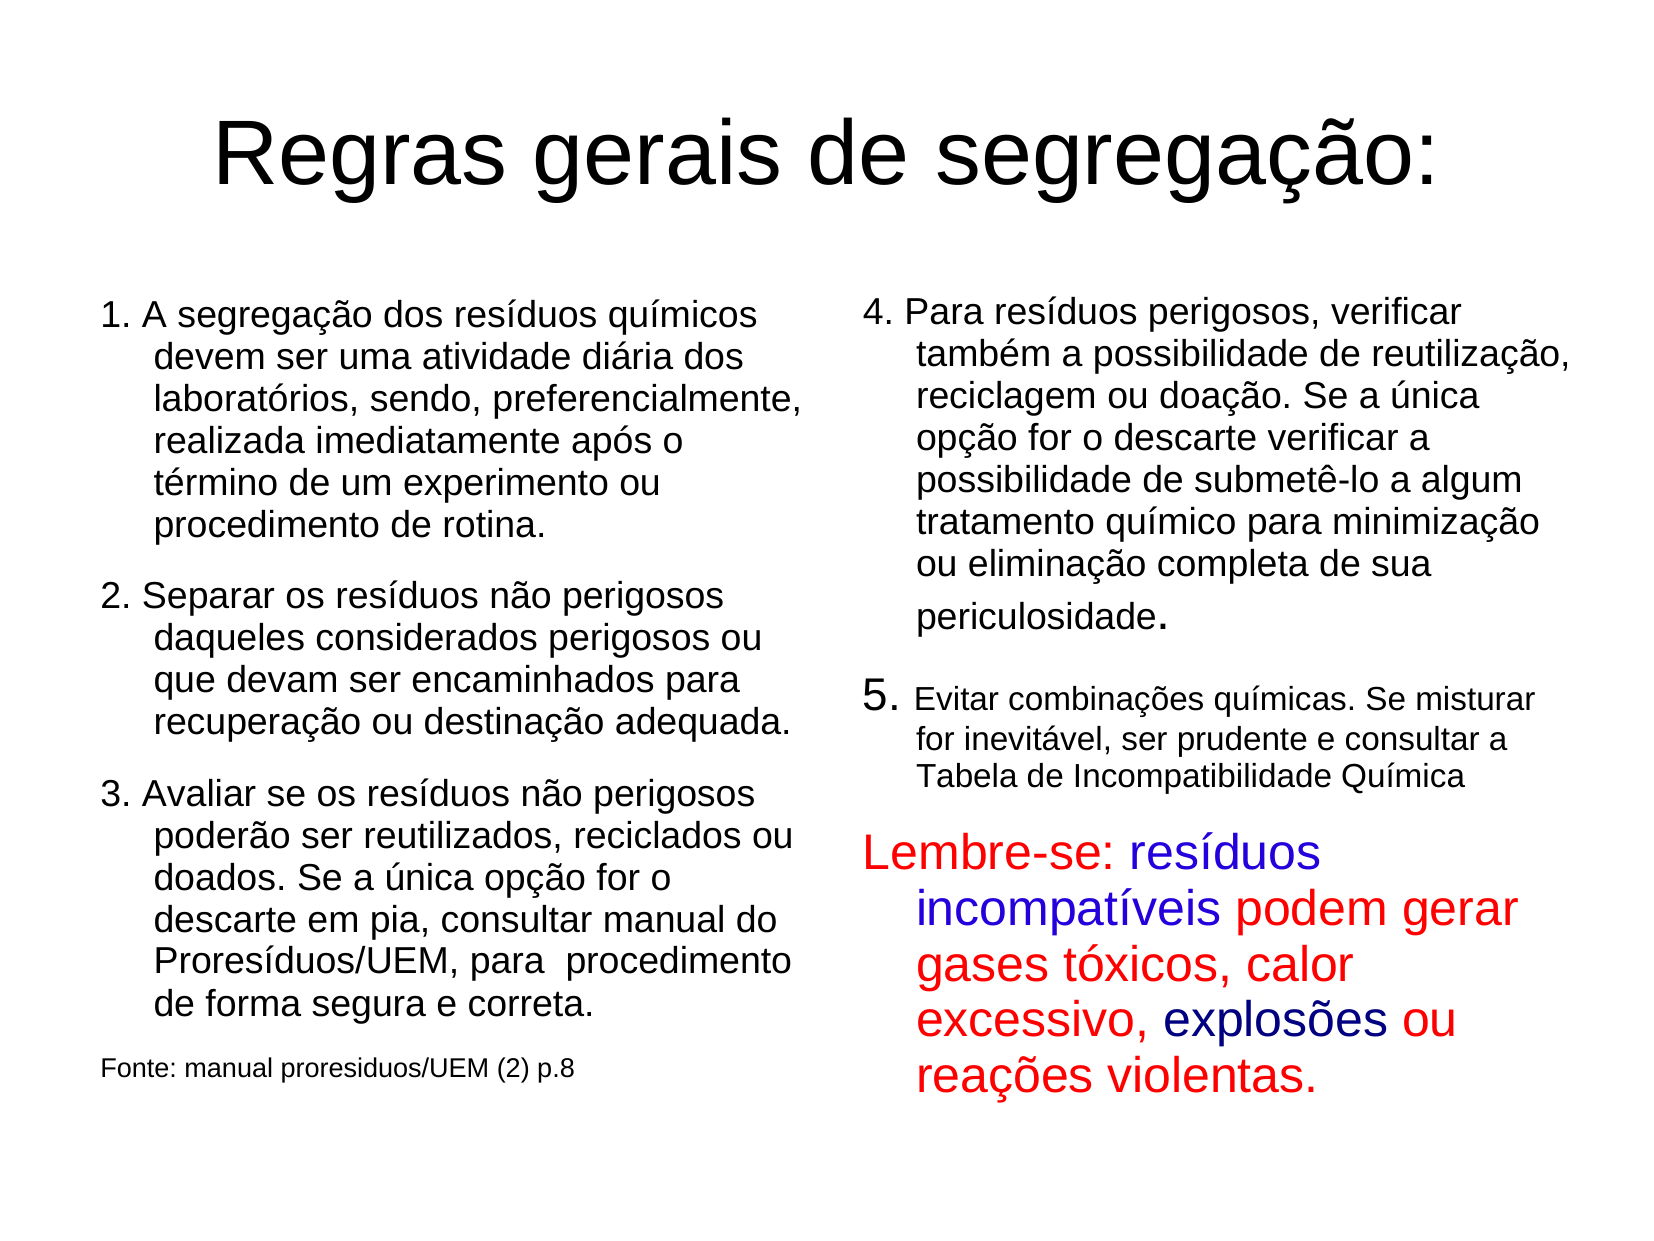

# Regras gerais de segregação:
4. Para resíduos perigosos, verificar também a possibilidade de reutilização, reciclagem ou doação. Se a única opção for o descarte verificar a possibilidade de submetê-lo a algum tratamento químico para minimização ou eliminação completa de sua periculosidade.
5. Evitar combinações químicas. Se misturar for inevitável, ser prudente e consultar a Tabela de Incompatibilidade Química
Lembre-se: resíduos incompatíveis podem gerar gases tóxicos, calor excessivo, explosões ou reações violentas.
1. A segregação dos resíduos químicos devem ser uma atividade diária dos laboratórios, sendo, preferencialmente, realizada imediatamente após o término de um experimento ou procedimento de rotina.
2. Separar os resíduos não perigosos daqueles considerados perigosos ou que devam ser encaminhados para recuperação ou destinação adequada.
3. Avaliar se os resíduos não perigosos poderão ser reutilizados, reciclados ou doados. Se a única opção for o descarte em pia, consultar manual do Proresíduos/UEM, para procedimento de forma segura e correta.
Fonte: manual proresiduos/UEM (2) p.8